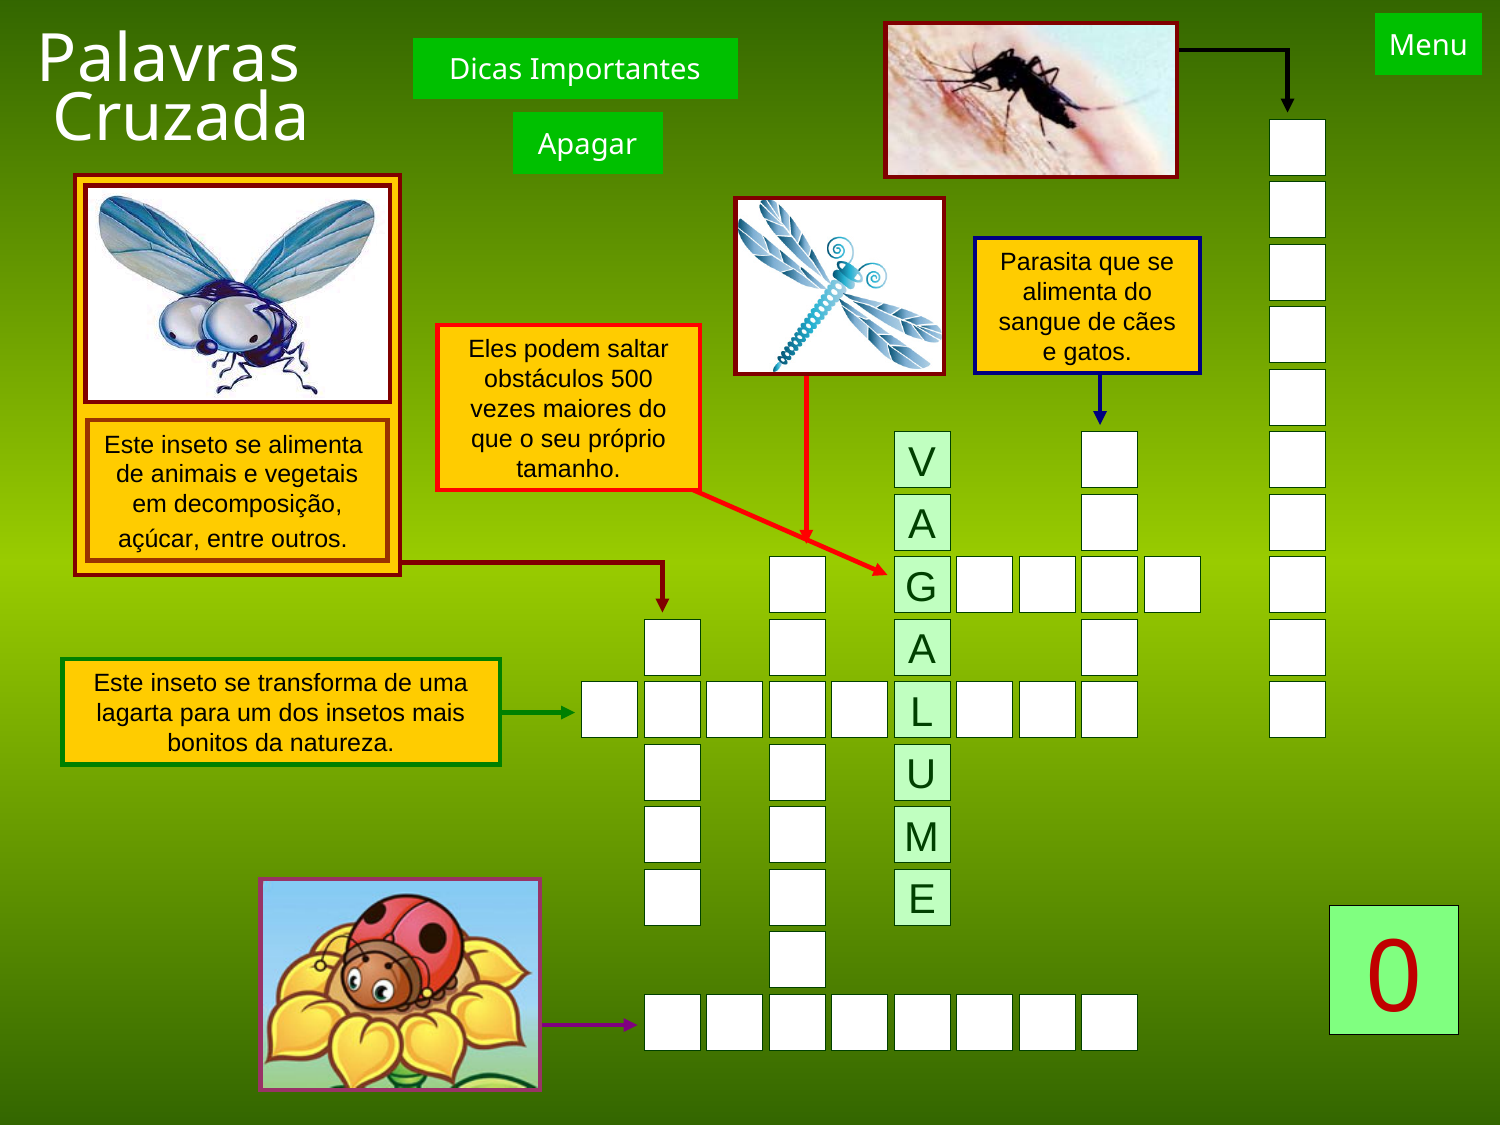

Palavras
Cruzadas
Parasita que se alimenta do sangue de cães e gatos.
Eles podem saltar obstáculos 500 vezes maiores do que o seu próprio tamanho.
Este inseto se alimenta de animais e vegetais em decomposição, açúcar, entre outros.
Este inseto se transforma de uma lagarta para um dos insetos mais bonitos da natureza.